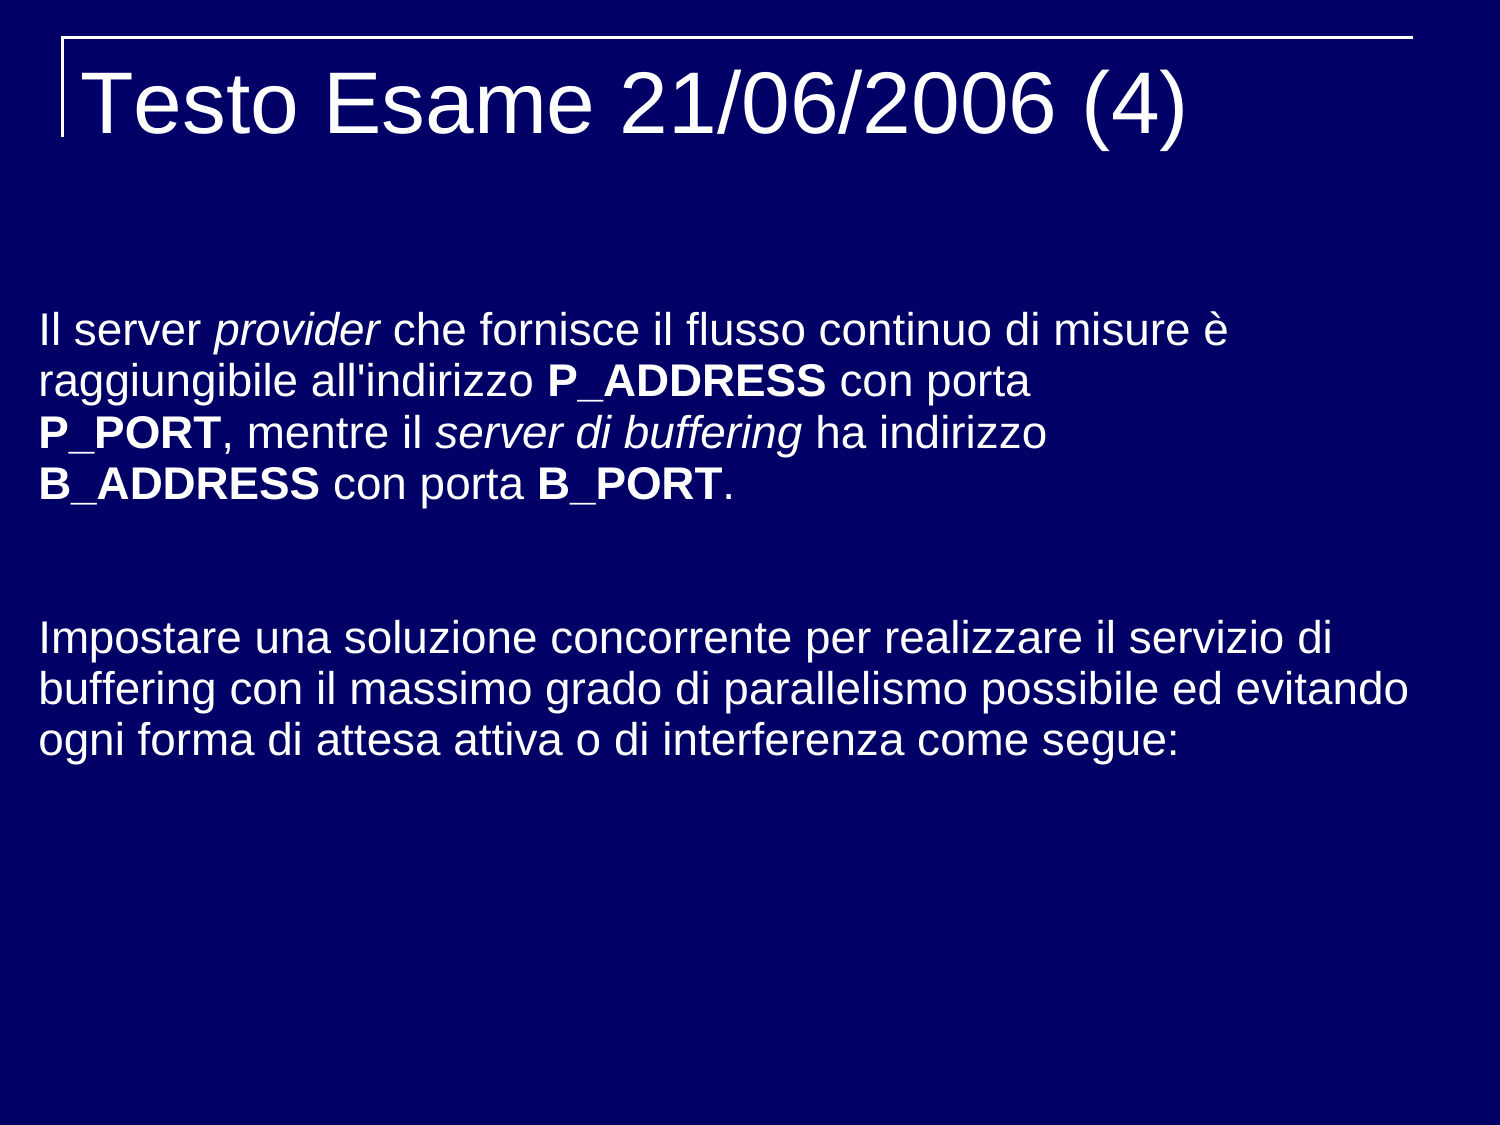

# Testo Esame 21/06/2006 (4)
Il server provider che fornisce il flusso continuo di misure è
raggiungibile all'indirizzo P_ADDRESS con porta
P_PORT, mentre il server di buffering ha indirizzo
B_ADDRESS con porta B_PORT.
Impostare una soluzione concorrente per realizzare il servizio di
buffering con il massimo grado di parallelismo possibile ed evitando
ogni forma di attesa attiva o di interferenza come segue: